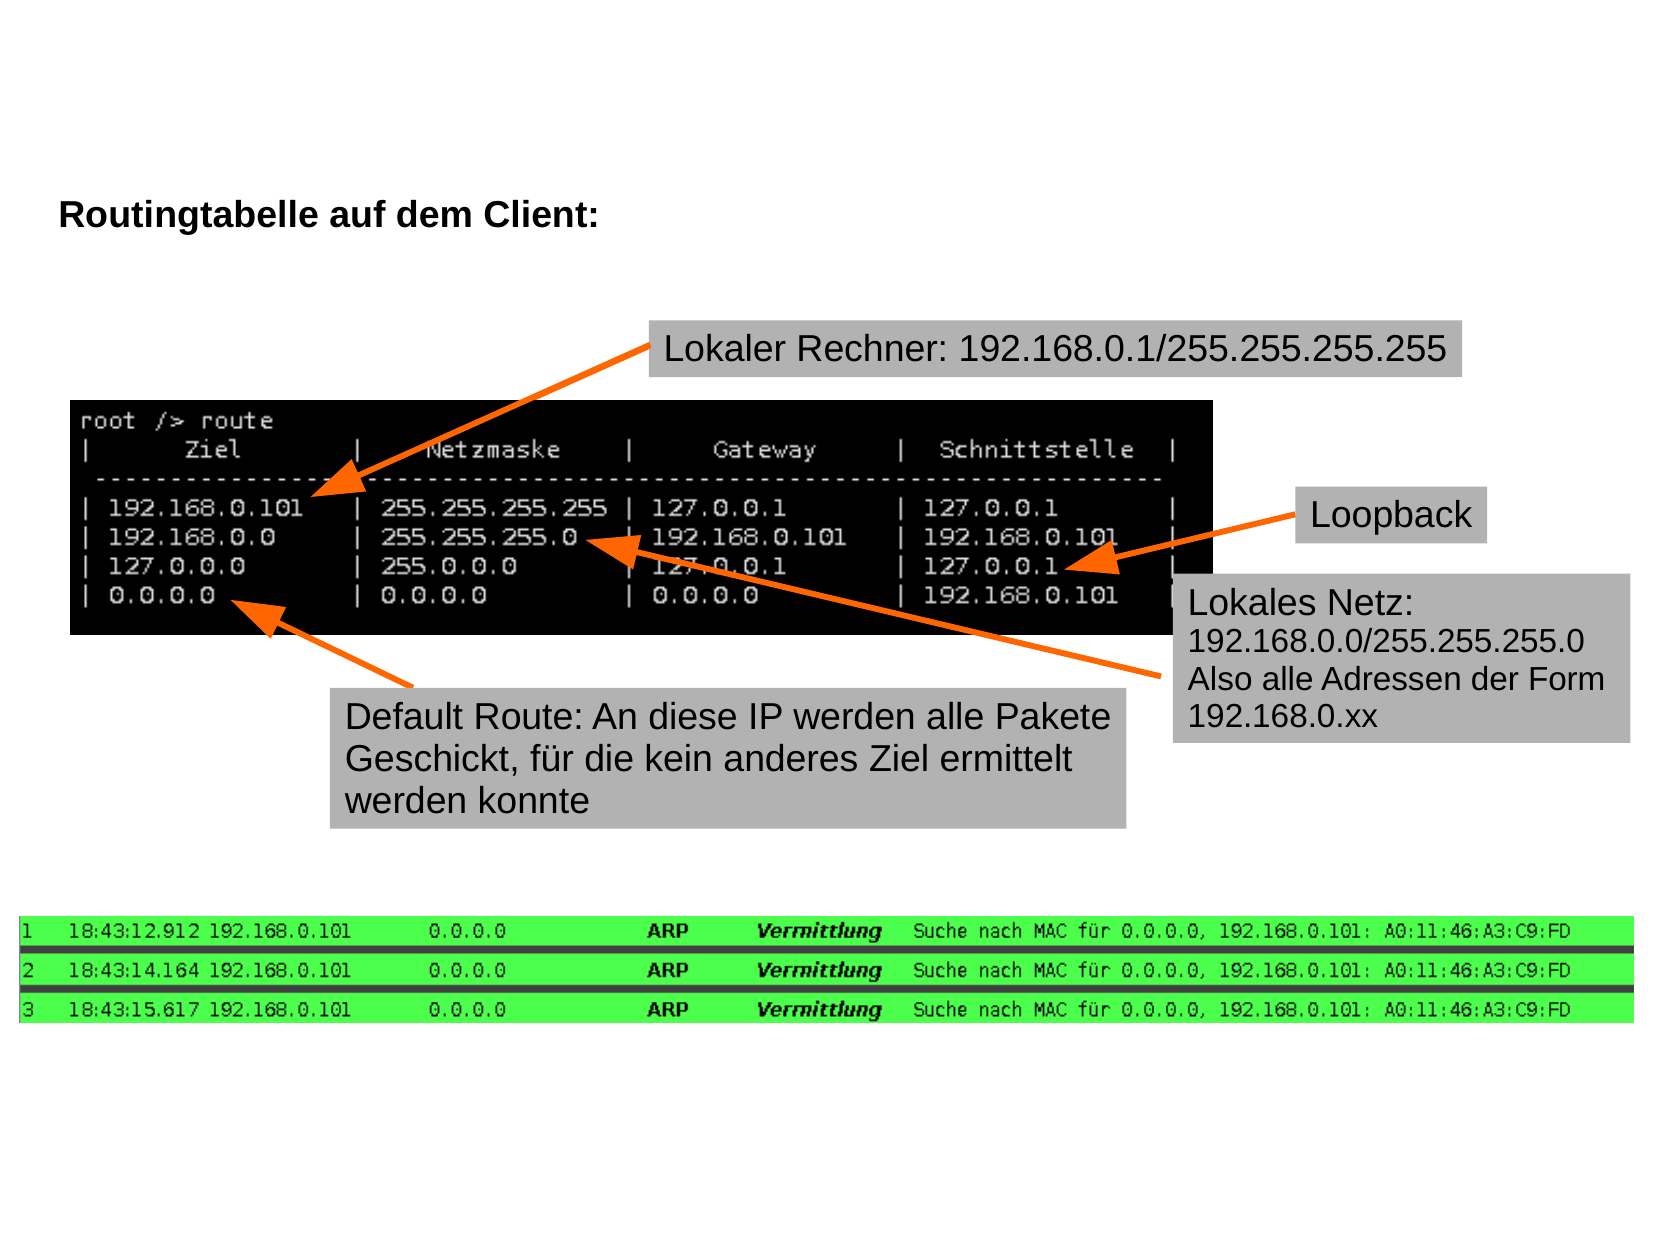

Routingtabelle auf dem Client:
Lokaler Rechner: 192.168.0.1/255.255.255.255
Loopback
Lokales Netz:
192.168.0.0/255.255.255.0
Also alle Adressen der Form
192.168.0.xx
Default Route: An diese IP werden alle Pakete
Geschickt, für die kein anderes Ziel ermittelt
werden konnte